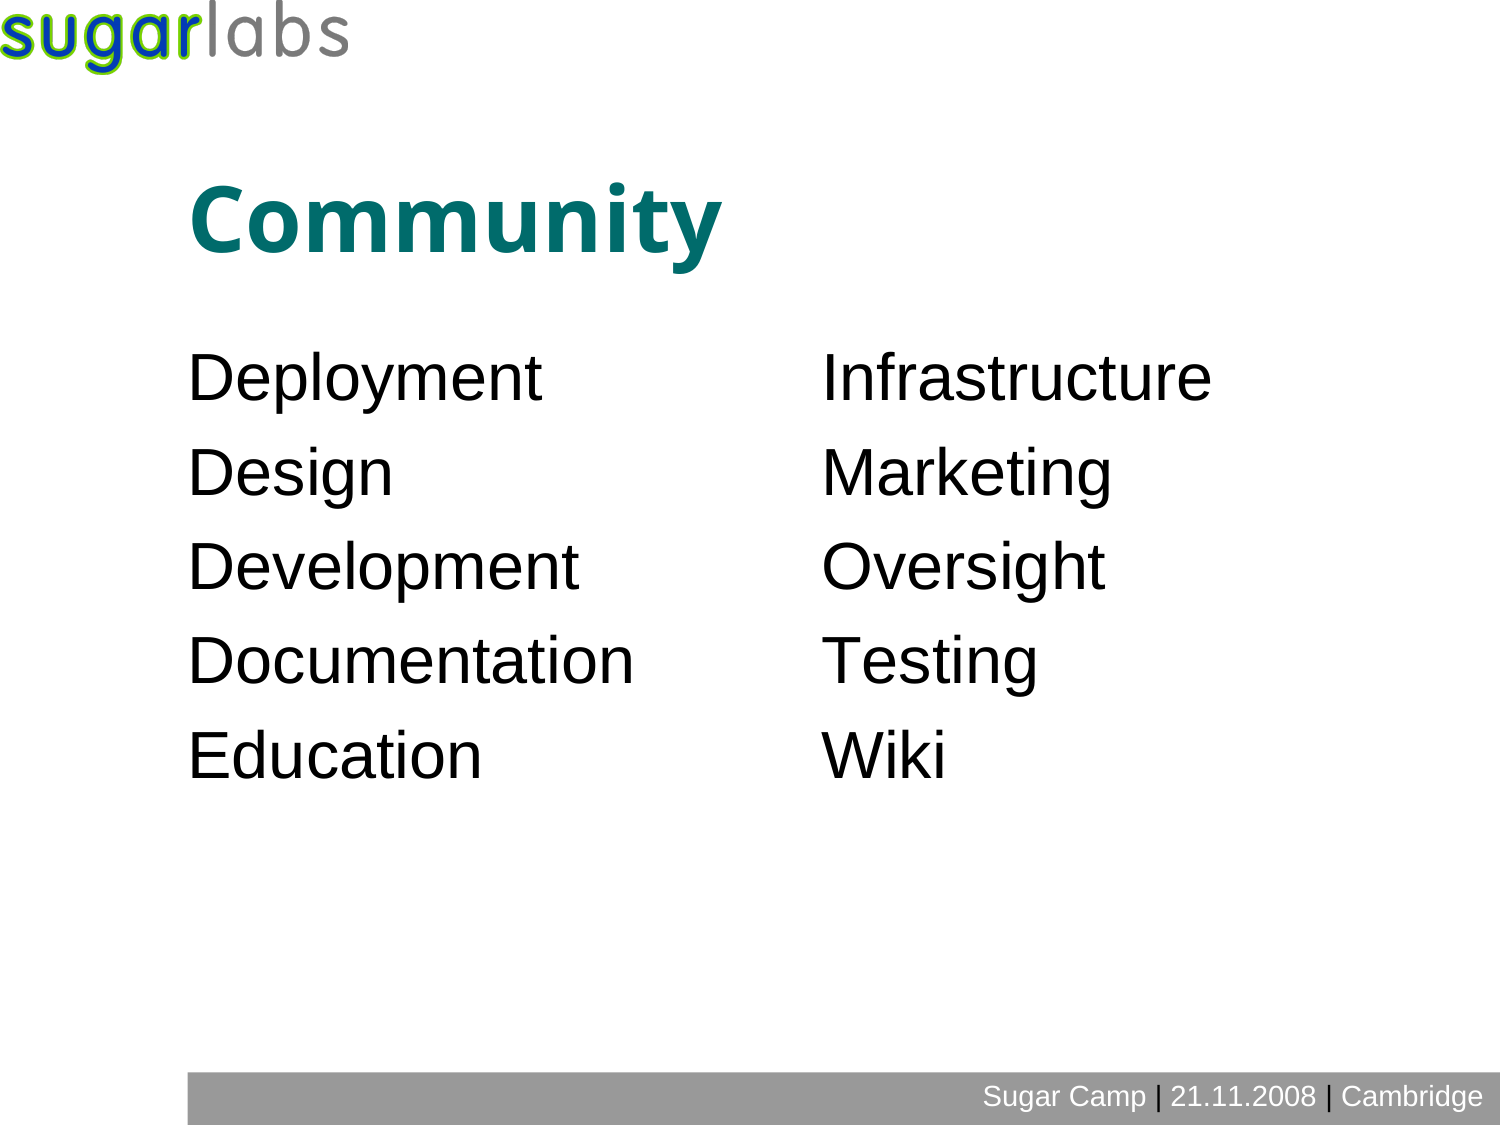

# Community
Deployment
Design
Development
Documentation
Education
Infrastructure
Marketing
Oversight
Testing
Wiki